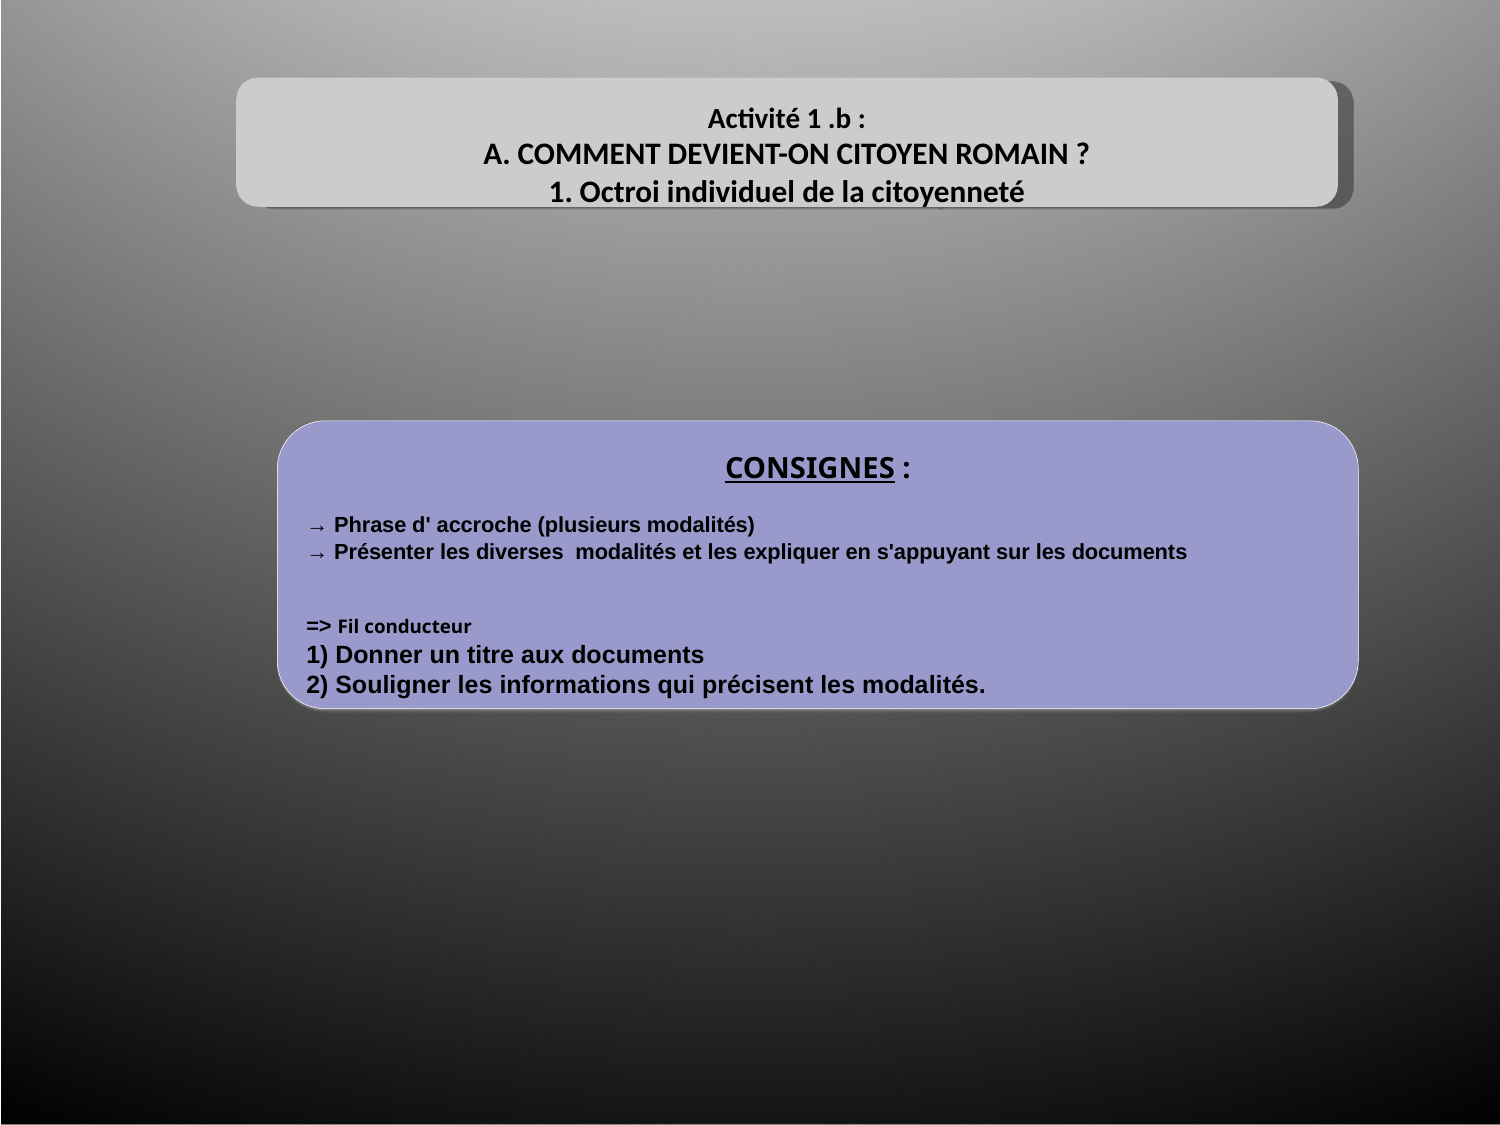

Activité 1 .b :
A. COMMENT DEVIENT-ON CITOYEN ROMAIN ?
1. Octroi individuel de la citoyenneté
CONSIGNES :
→ Phrase d' accroche (plusieurs modalités)
→ Présenter les diverses modalités et les expliquer en s'appuyant sur les documents
=> Fil conducteur
1) Donner un titre aux documents
2) Souligner les informations qui précisent les modalités.